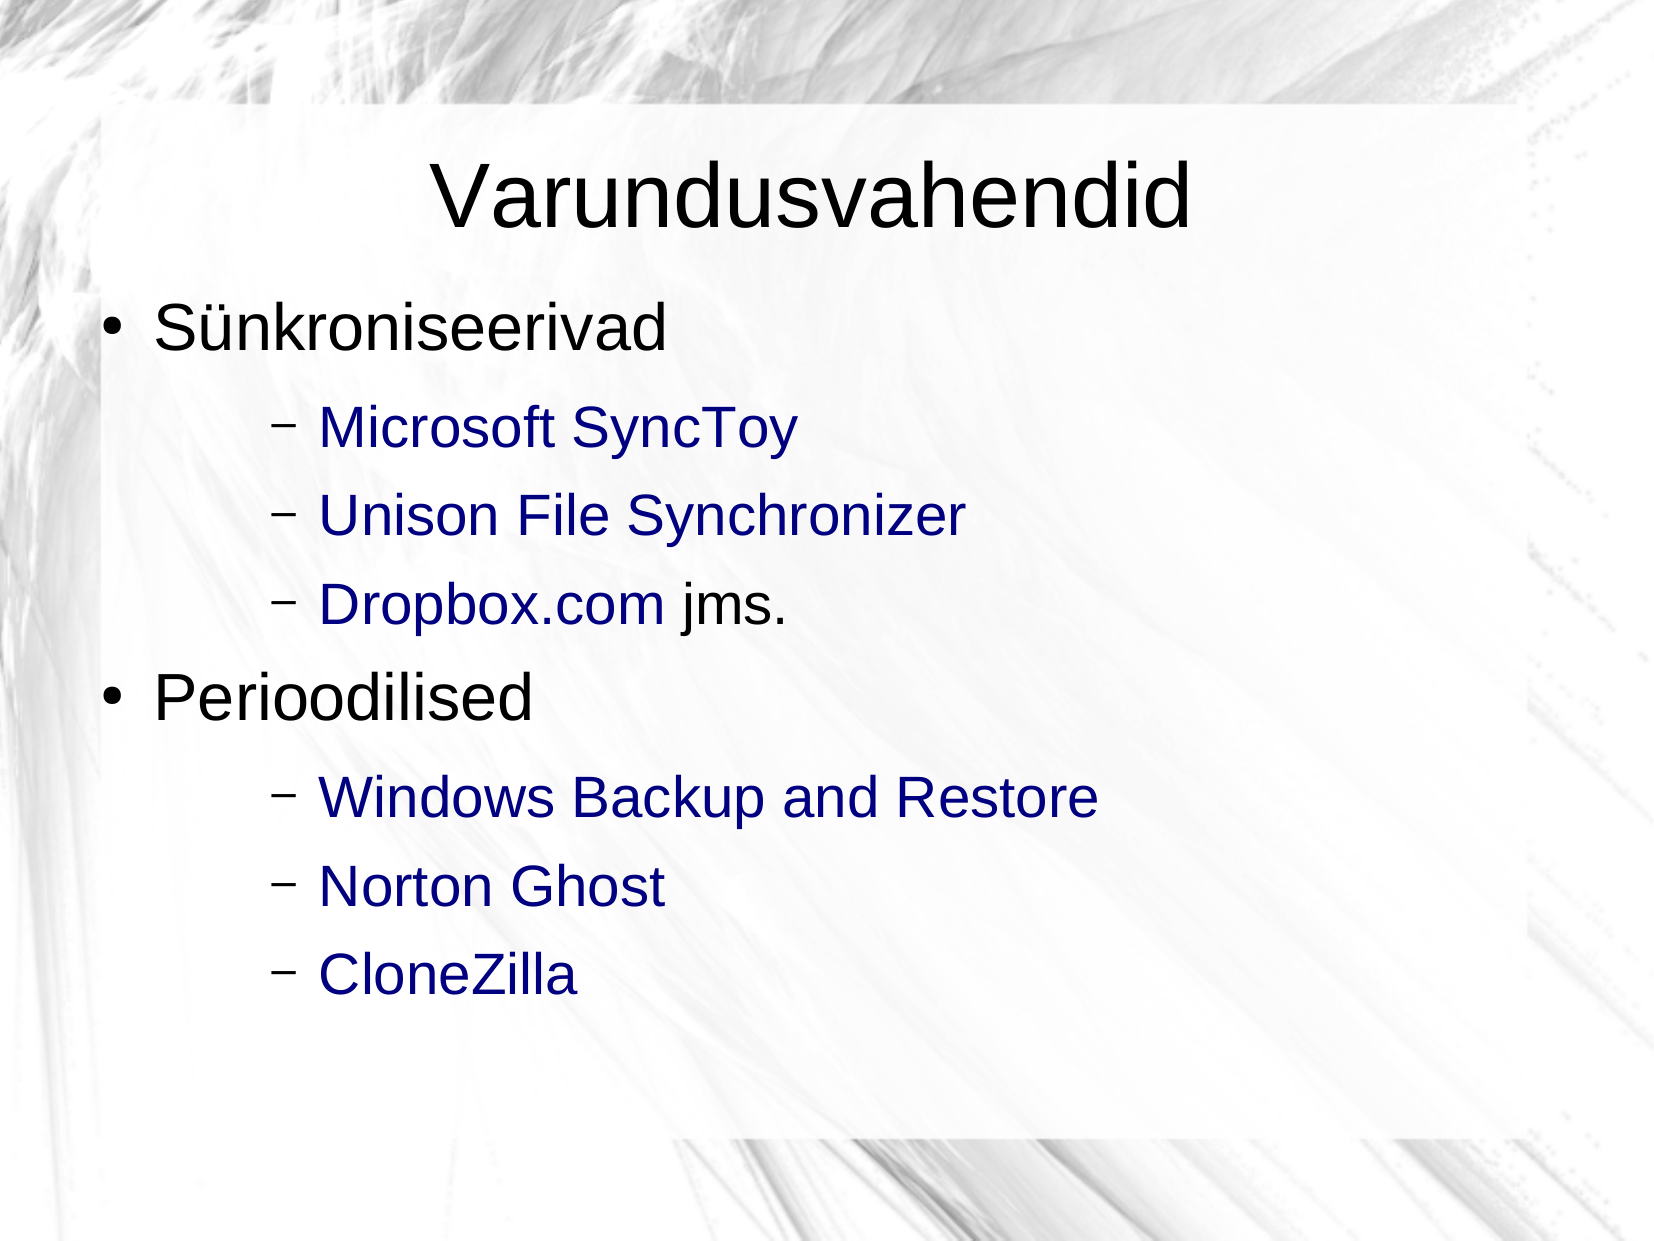

# Varundusvahendid
Sünkroniseerivad
Microsoft SyncToy
Unison File Synchronizer
Dropbox.com jms.
Perioodilised
Windows Backup and Restore
Norton Ghost
CloneZilla